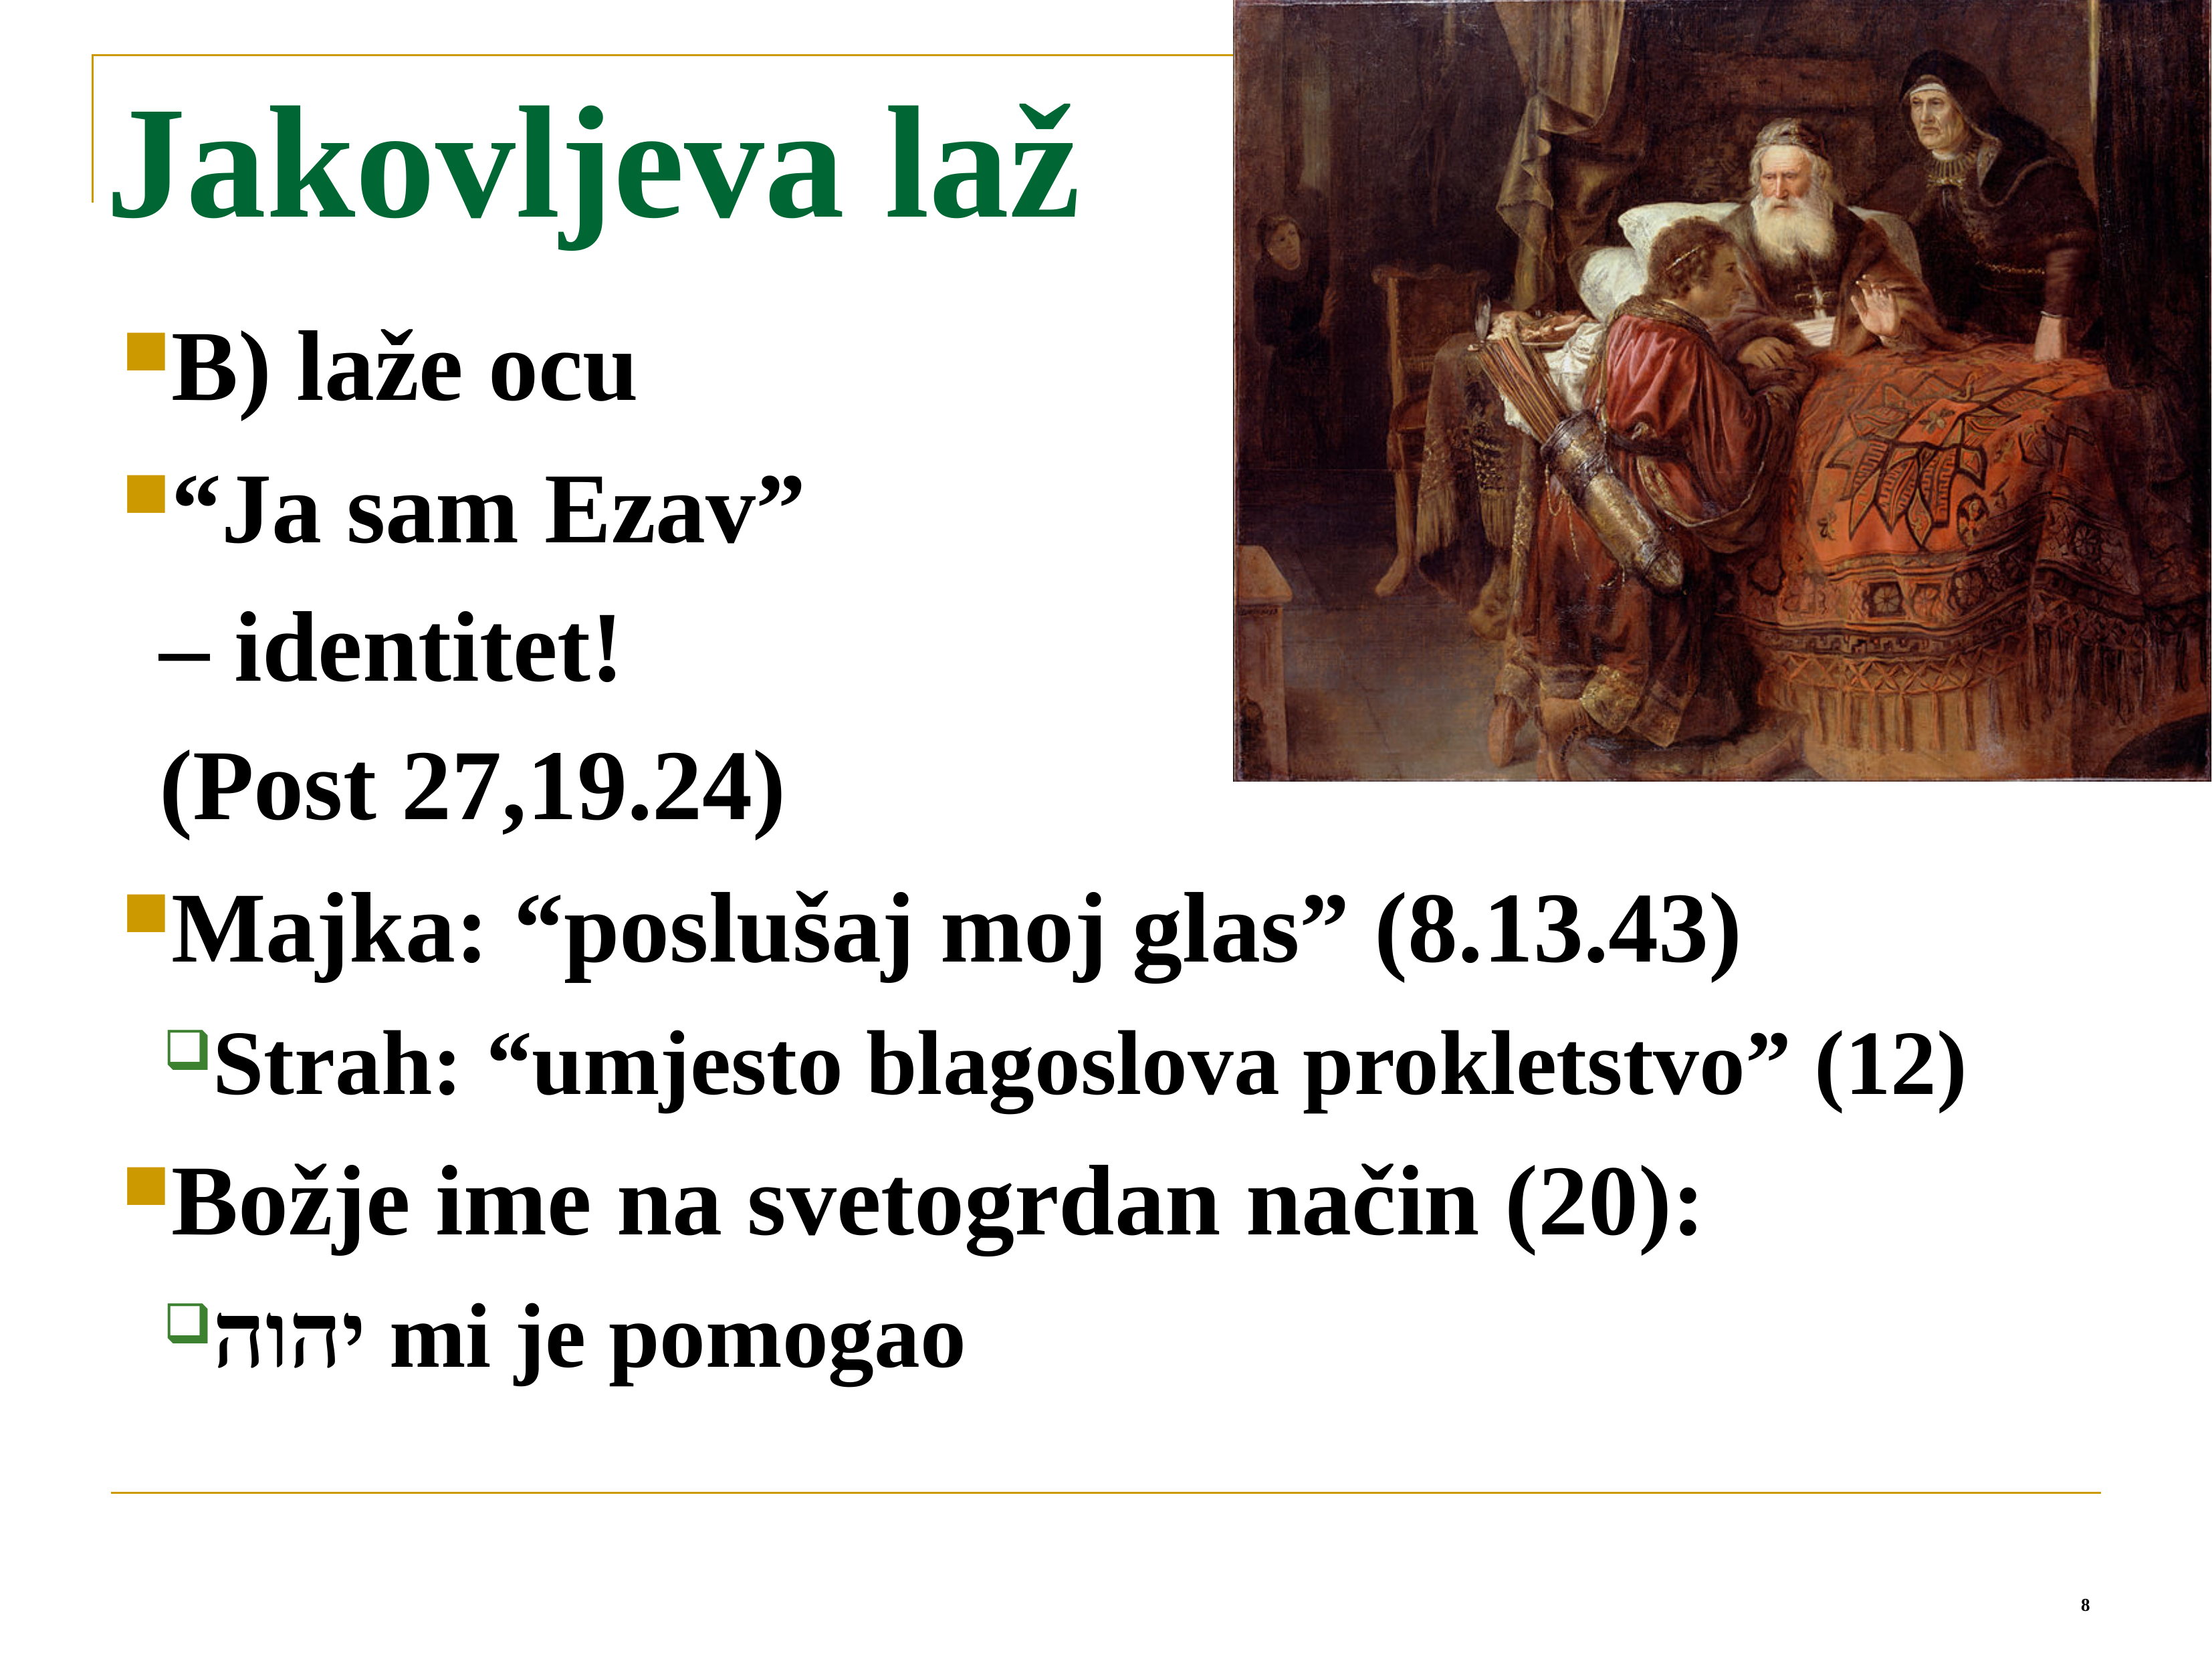

# Jakovljeva laž
B) laže ocu
“Ja sam Ezav”
– identitet!
(Post 27,19.24)
Majka: “poslušaj moj glas” (8.13.43)
Strah: “umjesto blagoslova prokletstvo” (12)
Božje ime na svetogrdan način (20):
יהוה mi je pomogao
8